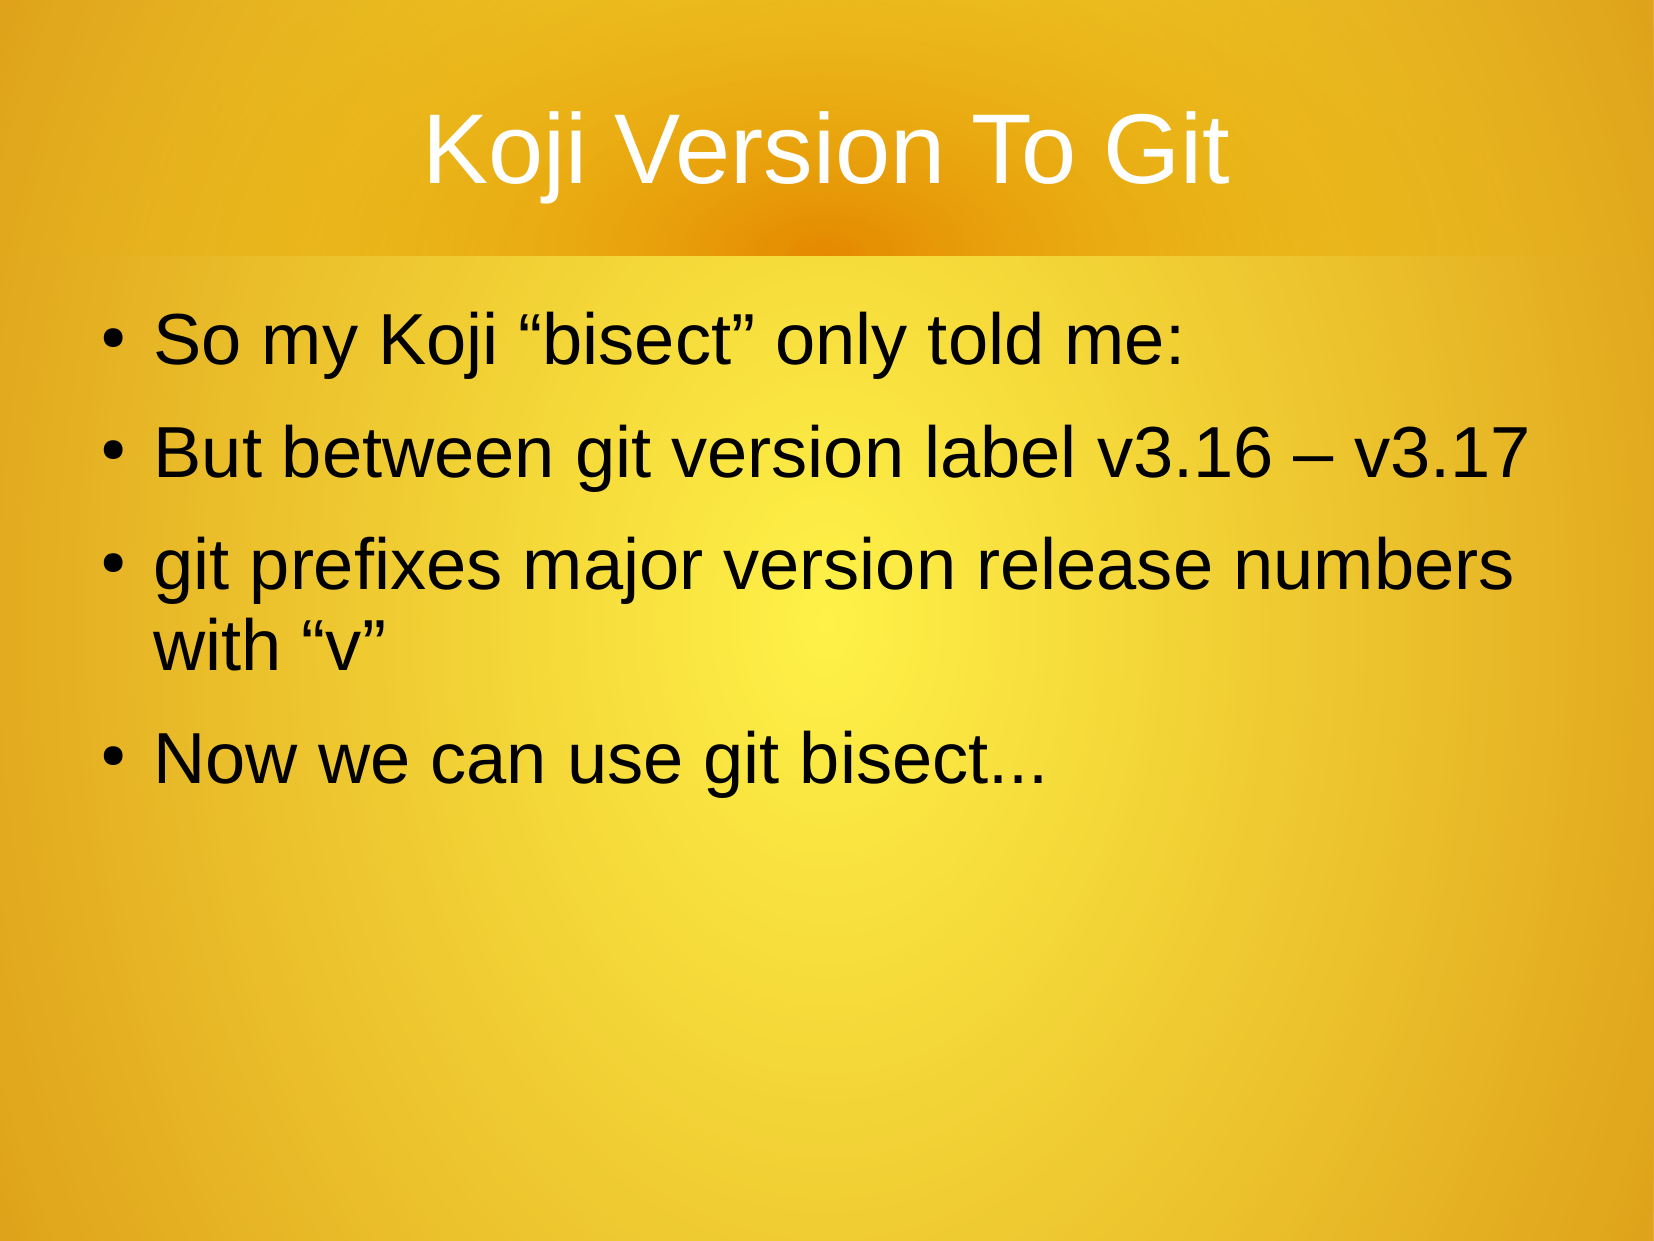

# Koji Version To Git
So my Koji “bisect” only told me:
But between git version label v3.16 – v3.17
git prefixes major version release numbers with “v”
Now we can use git bisect...